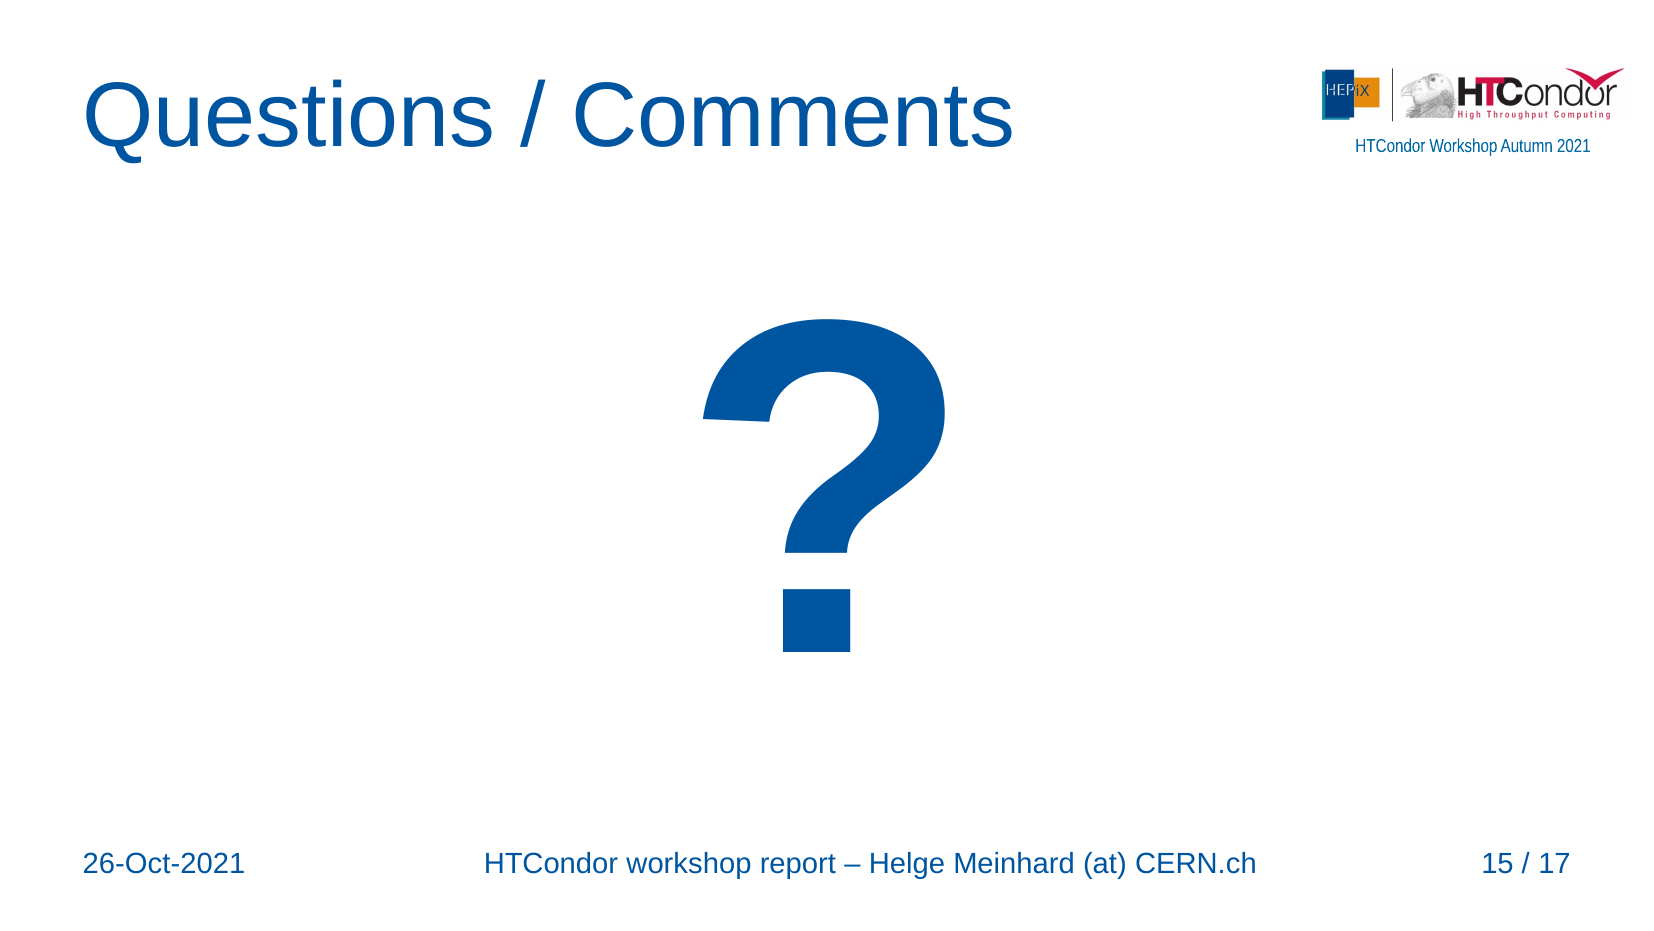

# Questions / Comments
?
26-Oct-2021
HTCondor workshop report – Helge Meinhard (at) CERN.ch
15